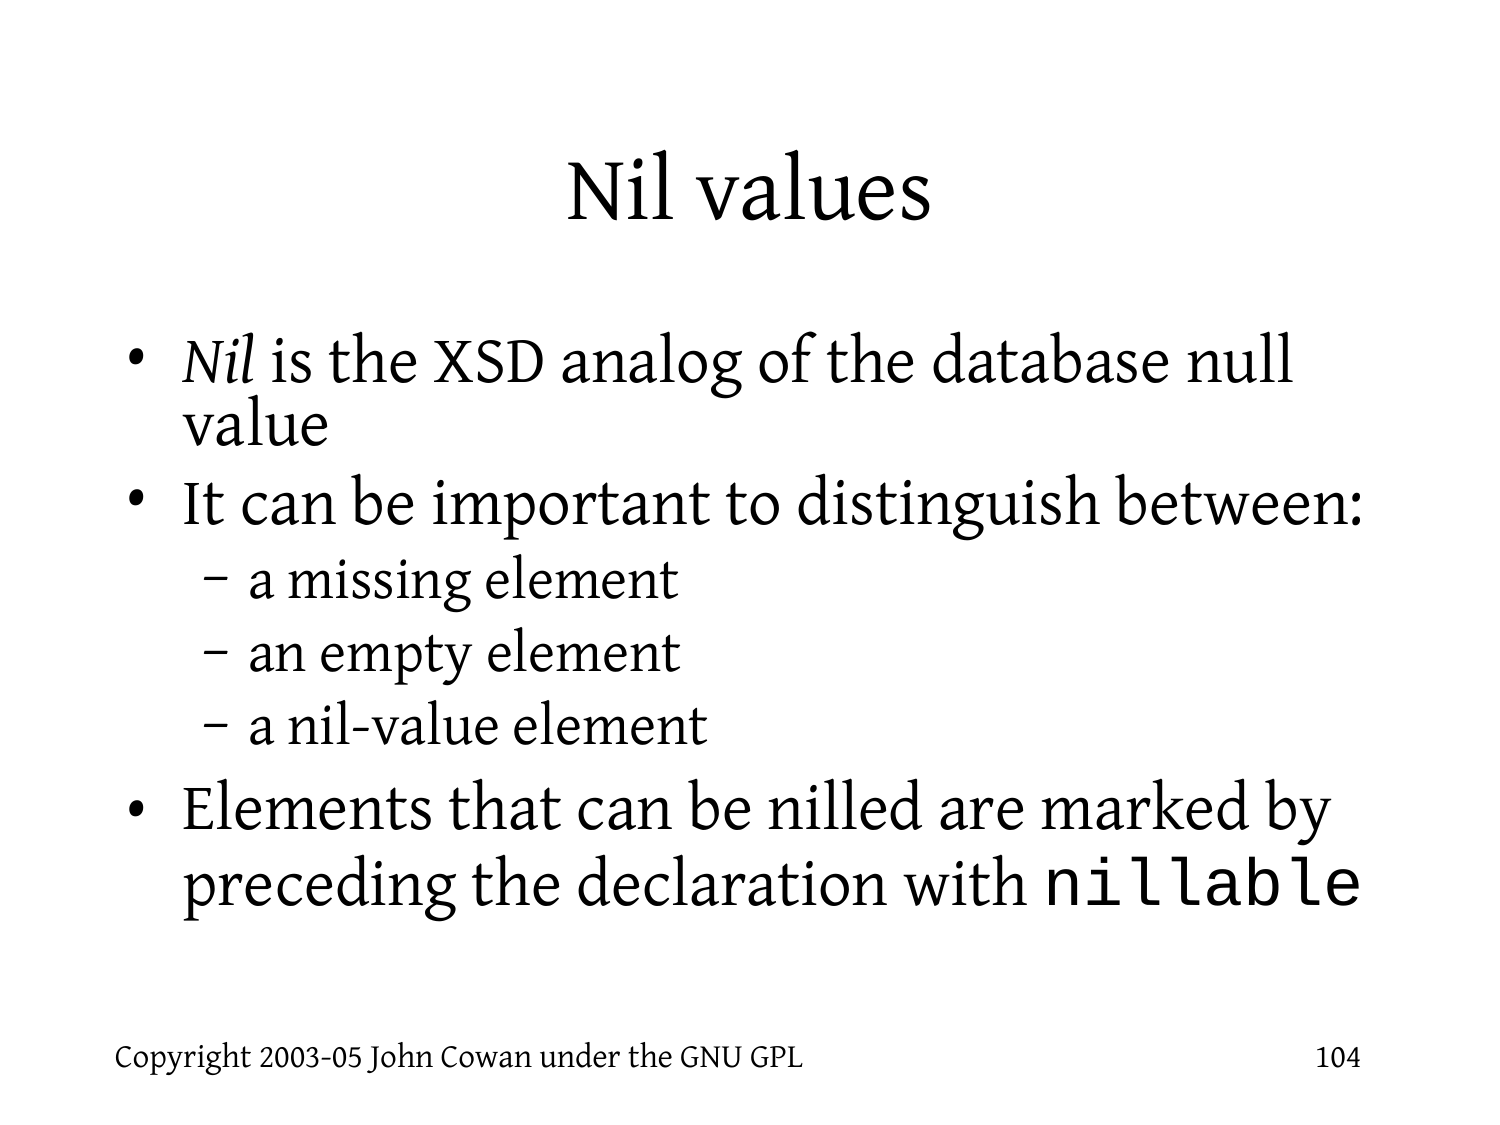

# Nil values
Nil is the XSD analog of the database null value
It can be important to distinguish between:
a missing element
an empty element
a nil-value element
Elements that can be nilled are marked by preceding the declaration with nillable